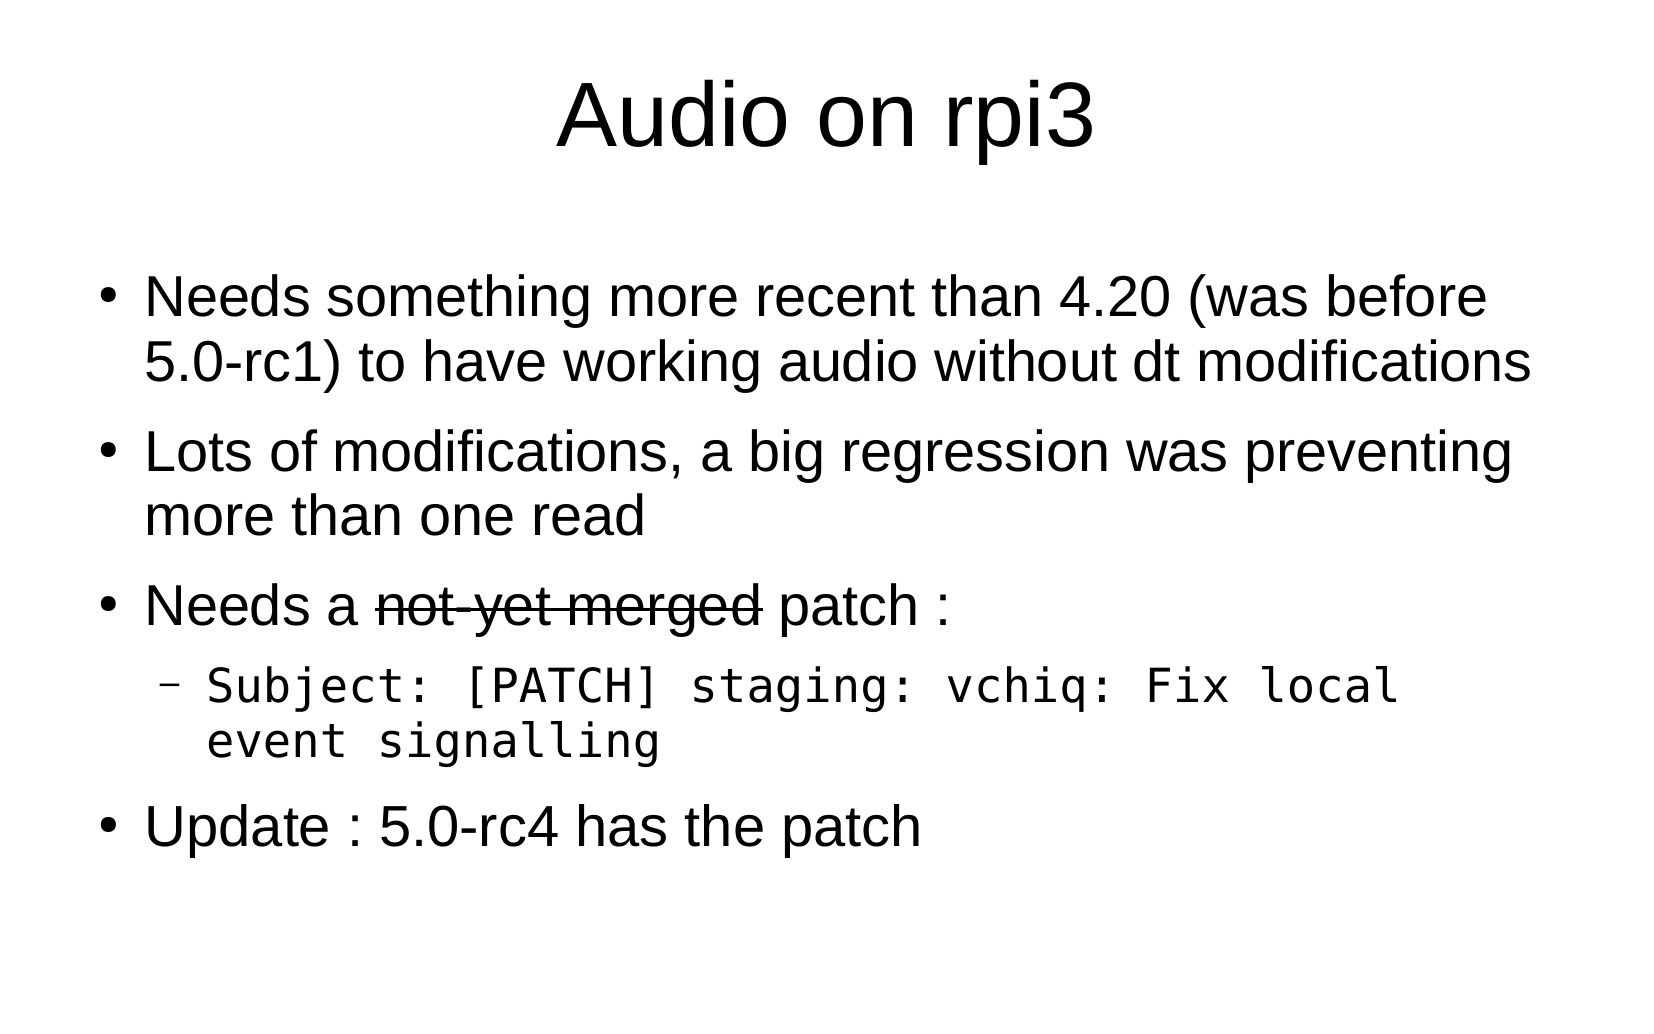

# Audio on rpi3
Needs something more recent than 4.20 (was before 5.0-rc1) to have working audio without dt modifications
Lots of modifications, a big regression was preventing more than one read
Needs a not-yet merged patch :
Subject: [PATCH] staging: vchiq: Fix local event signalling
Update : 5.0-rc4 has the patch